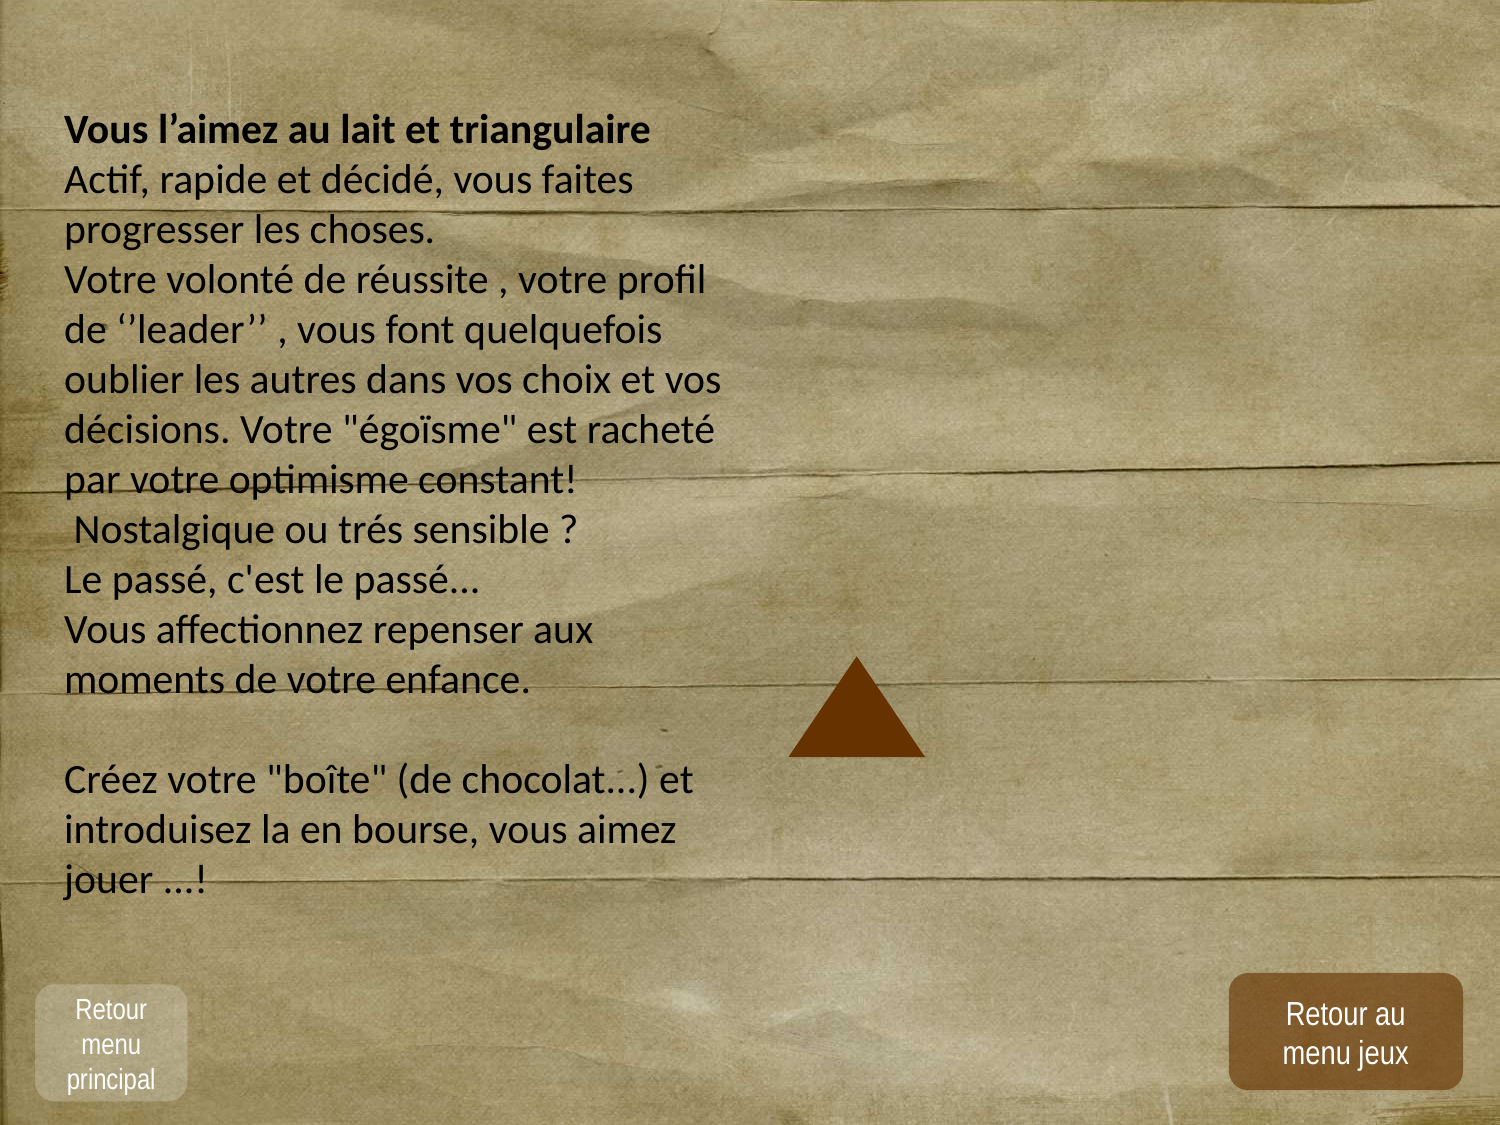

Vous l’aimez au lait et triangulaire
Actif, rapide et décidé, vous faites progresser les choses.
Votre volonté de réussite , votre profil de ‘’leader’’ , vous font quelquefois oublier les autres dans vos choix et vos décisions. Votre "égoïsme" est racheté par votre optimisme constant!
 Nostalgique ou trés sensible ?
Le passé, c'est le passé...
Vous affectionnez repenser aux moments de votre enfance.
Créez votre "boîte" (de chocolat...) et introduisez la en bourse, vous aimez jouer ...!
Retour au menu jeux
Retour menu
principal